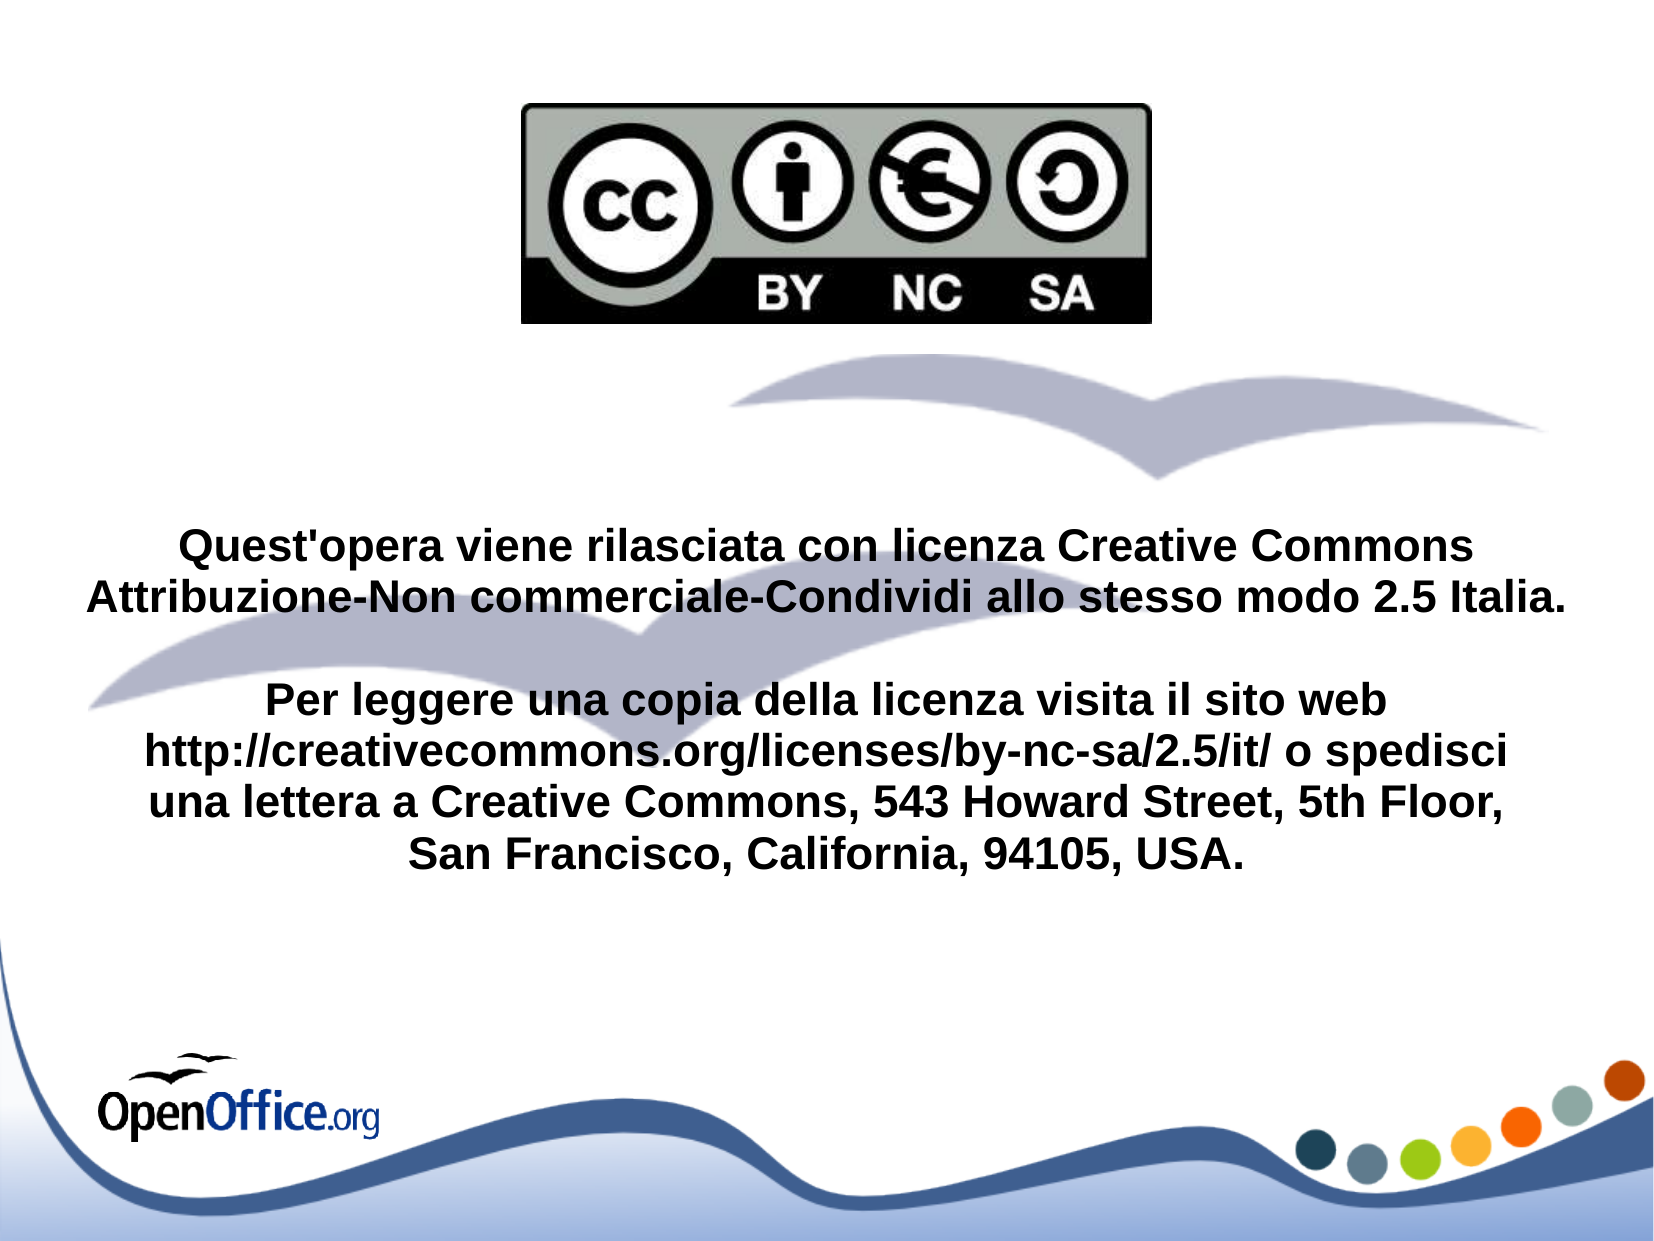

Quest'opera viene rilasciata con licenza Creative Commons
Attribuzione-Non commerciale-Condividi allo stesso modo 2.5 Italia.
Per leggere una copia della licenza visita il sito web http://creativecommons.org/licenses/by-nc-sa/2.5/it/ o spedisci
una lettera a Creative Commons, 543 Howard Street, 5th Floor,
San Francisco, California, 94105, USA.